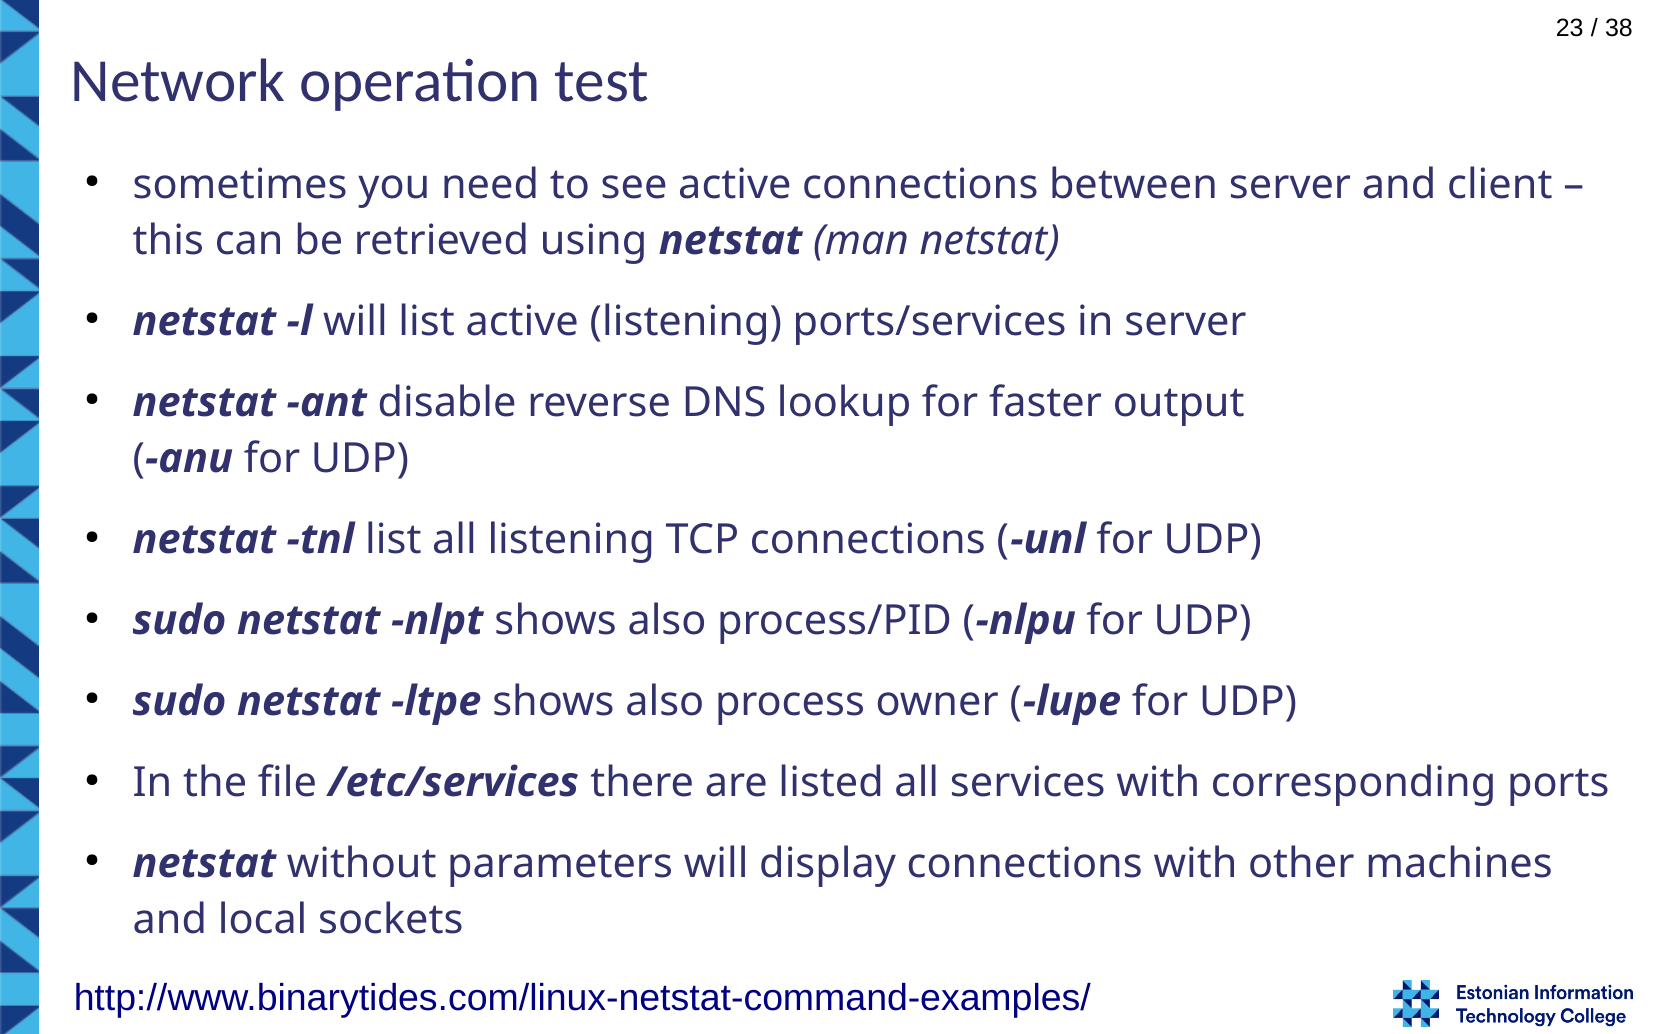

# Network operation test
sometimes you need to see active connections between server and client – this can be retrieved using netstat (man netstat)
netstat -l will list active (listening) ports/services in server
netstat -ant disable reverse DNS lookup for faster output
(-anu for UDP)
netstat -tnl list all listening TCP connections (-unl for UDP)
sudo netstat -nlpt shows also process/PID (-nlpu for UDP)
sudo netstat -ltpe shows also process owner (-lupe for UDP)
In the file /etc/services there are listed all services with corresponding ports
netstat without parameters will display connections with other machines and local sockets
http://www.binarytides.com/linux-netstat-command-examples/